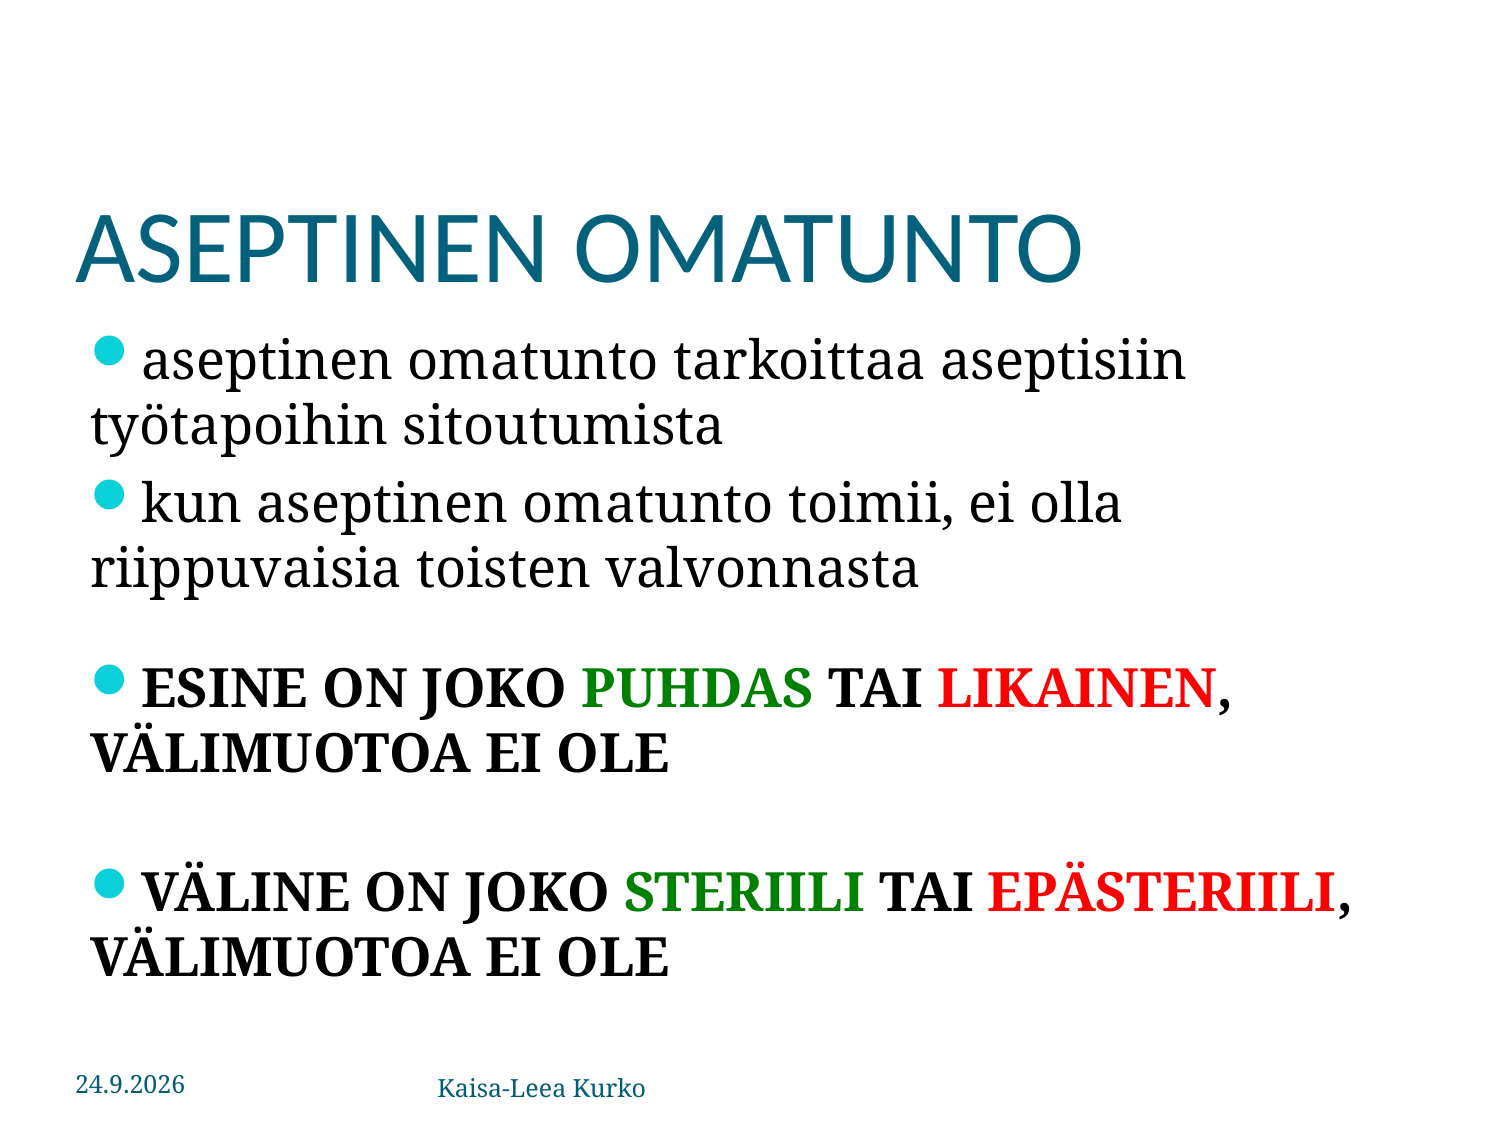

# ASEPTINEN OMATUNTO
aseptinen omatunto tarkoittaa aseptisiin työtapoihin sitoutumista
kun aseptinen omatunto toimii, ei olla riippuvaisia toisten valvonnasta
ESINE ON JOKO PUHDAS TAI LIKAINEN, VÄLIMUOTOA EI OLE
VÄLINE ON JOKO STERIILI TAI EPÄSTERIILI, VÄLIMUOTOA EI OLE
Kaisa-Leea Kurko